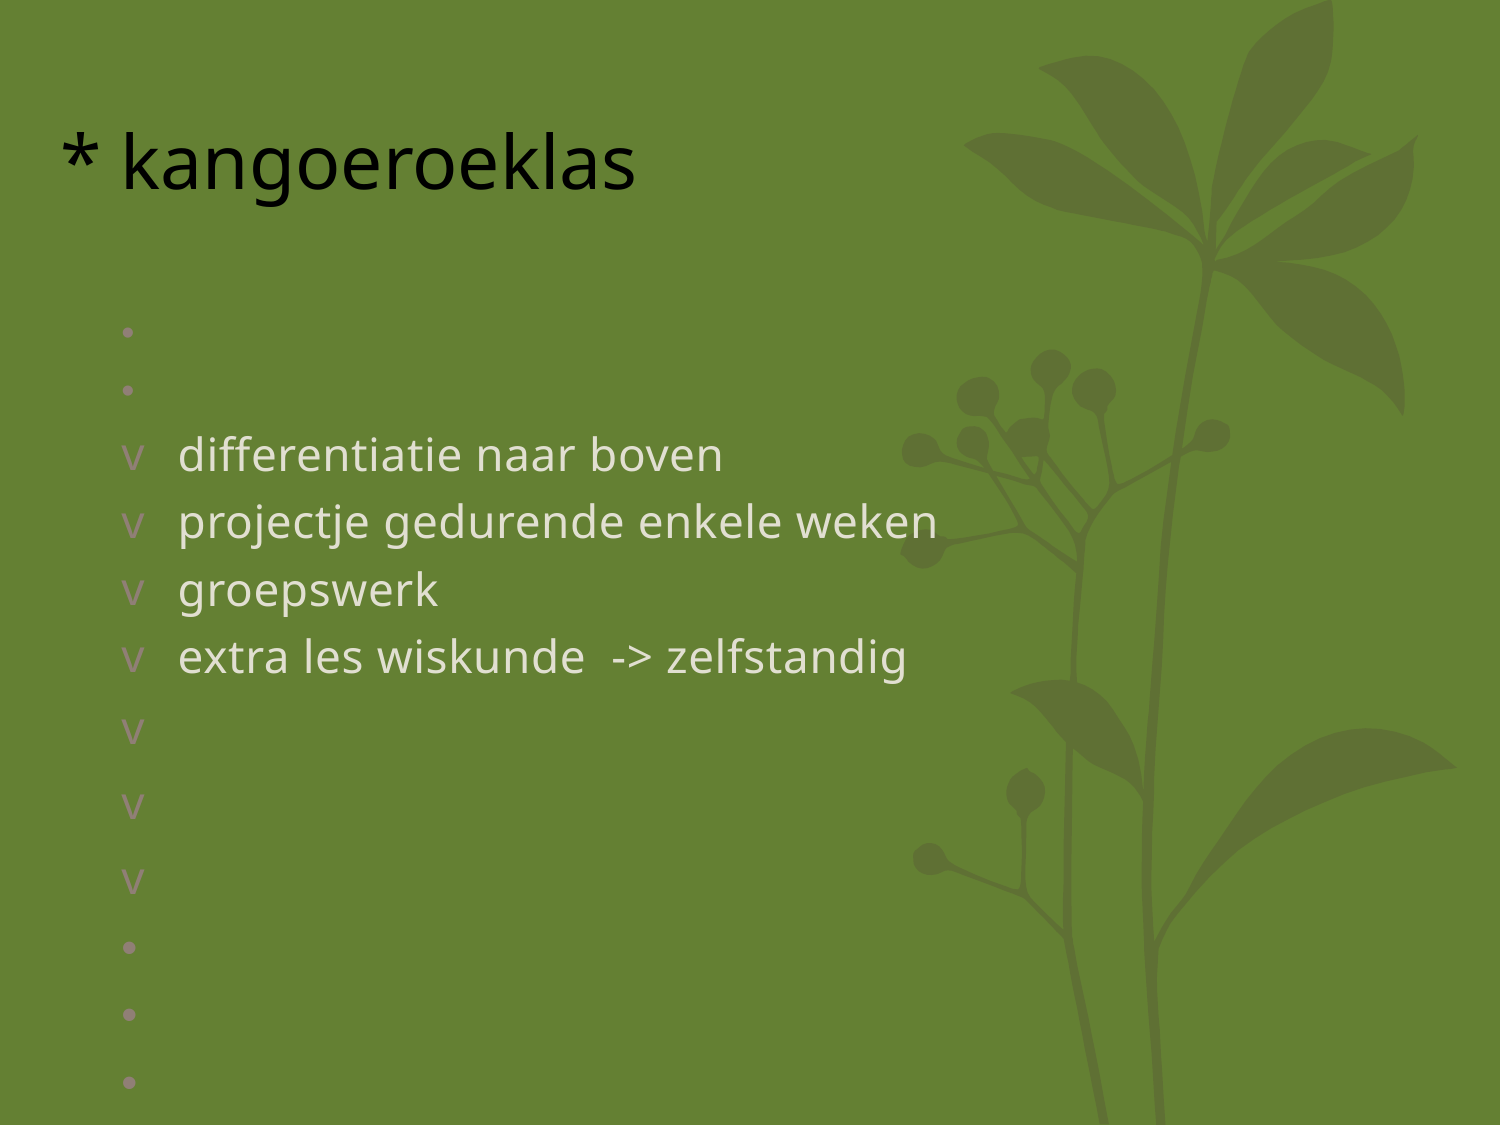

# * kangoeroeklas
differentiatie naar boven
projectje gedurende enkele weken
groepswerk
extra les wiskunde -> zelfstandig